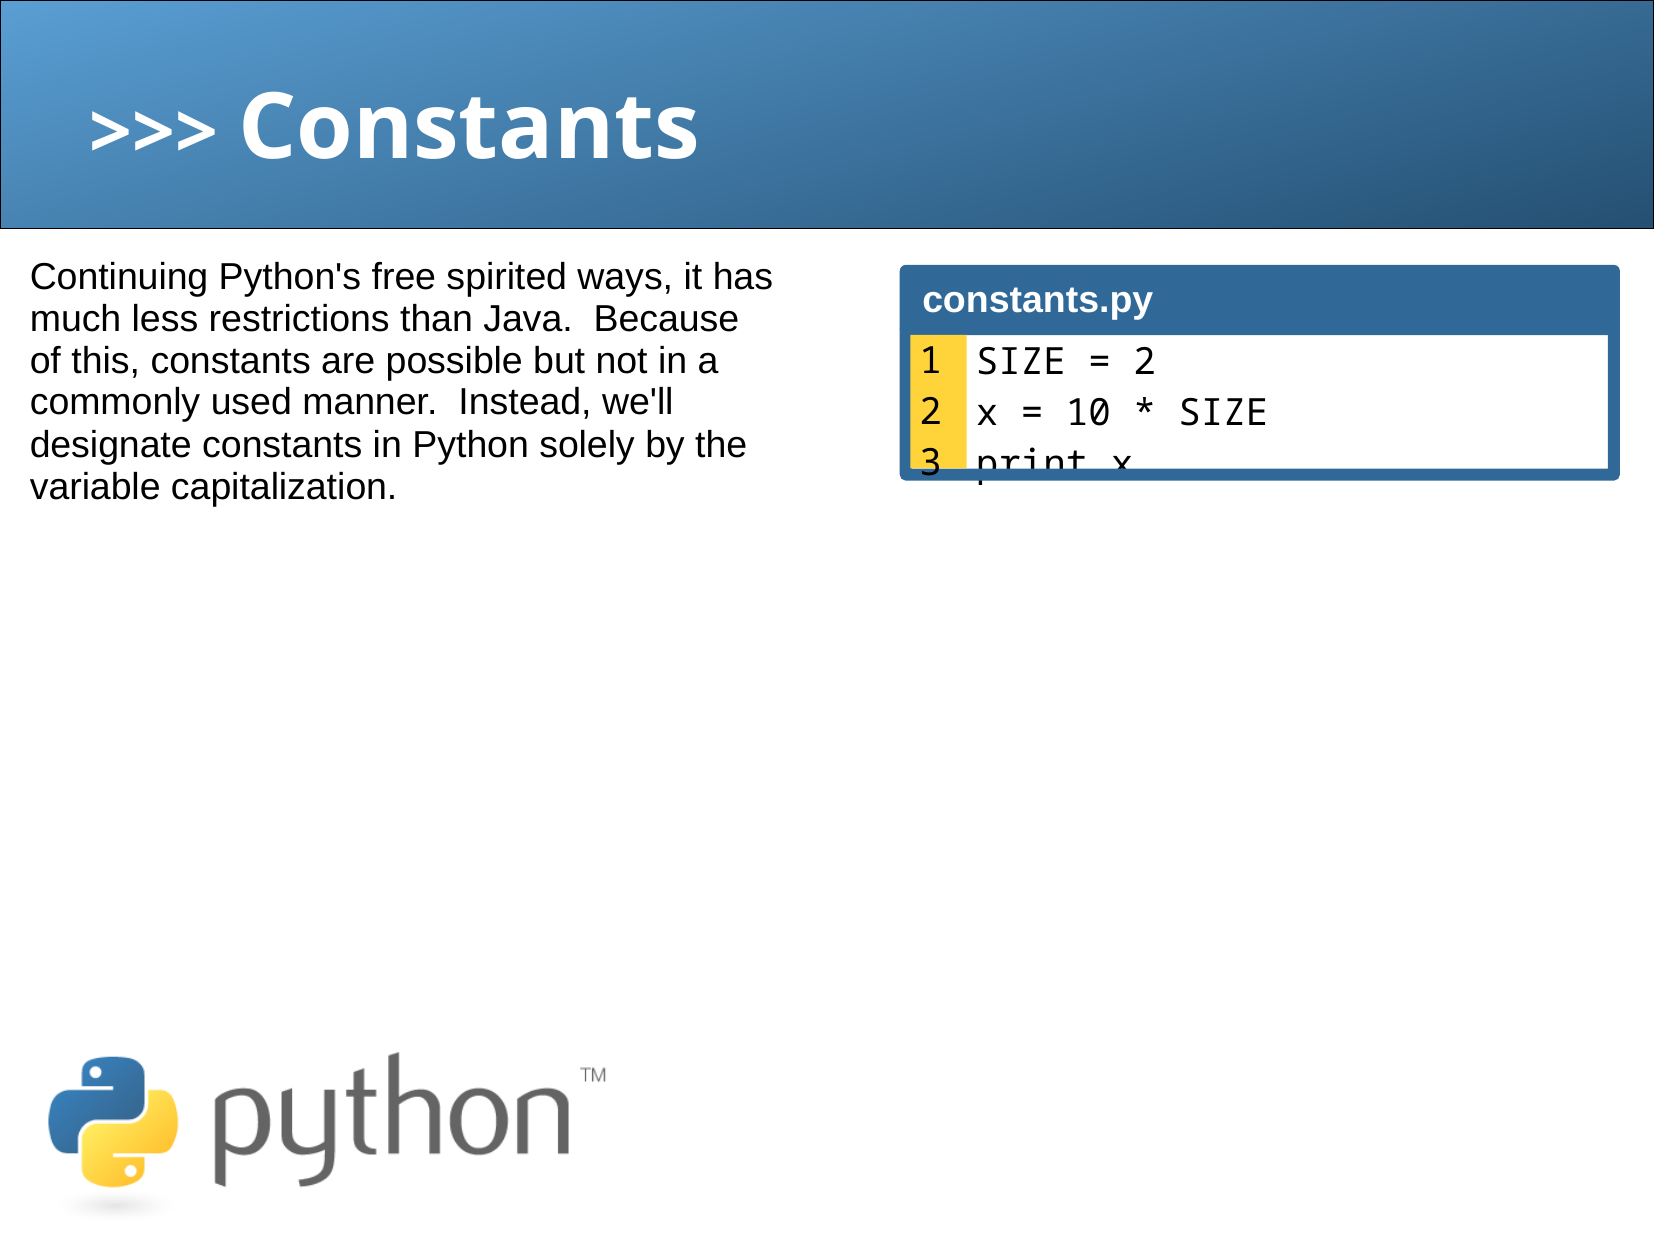

>>> Constants
Continuing Python's free spirited ways, it has much less restrictions than Java. Because of this, constants are possible but not in a commonly used manner. Instead, we'll designate constants in Python solely by the variable capitalization.
constants.py
1
2
3
SIZE = 2
x = 10 * SIZE
print x